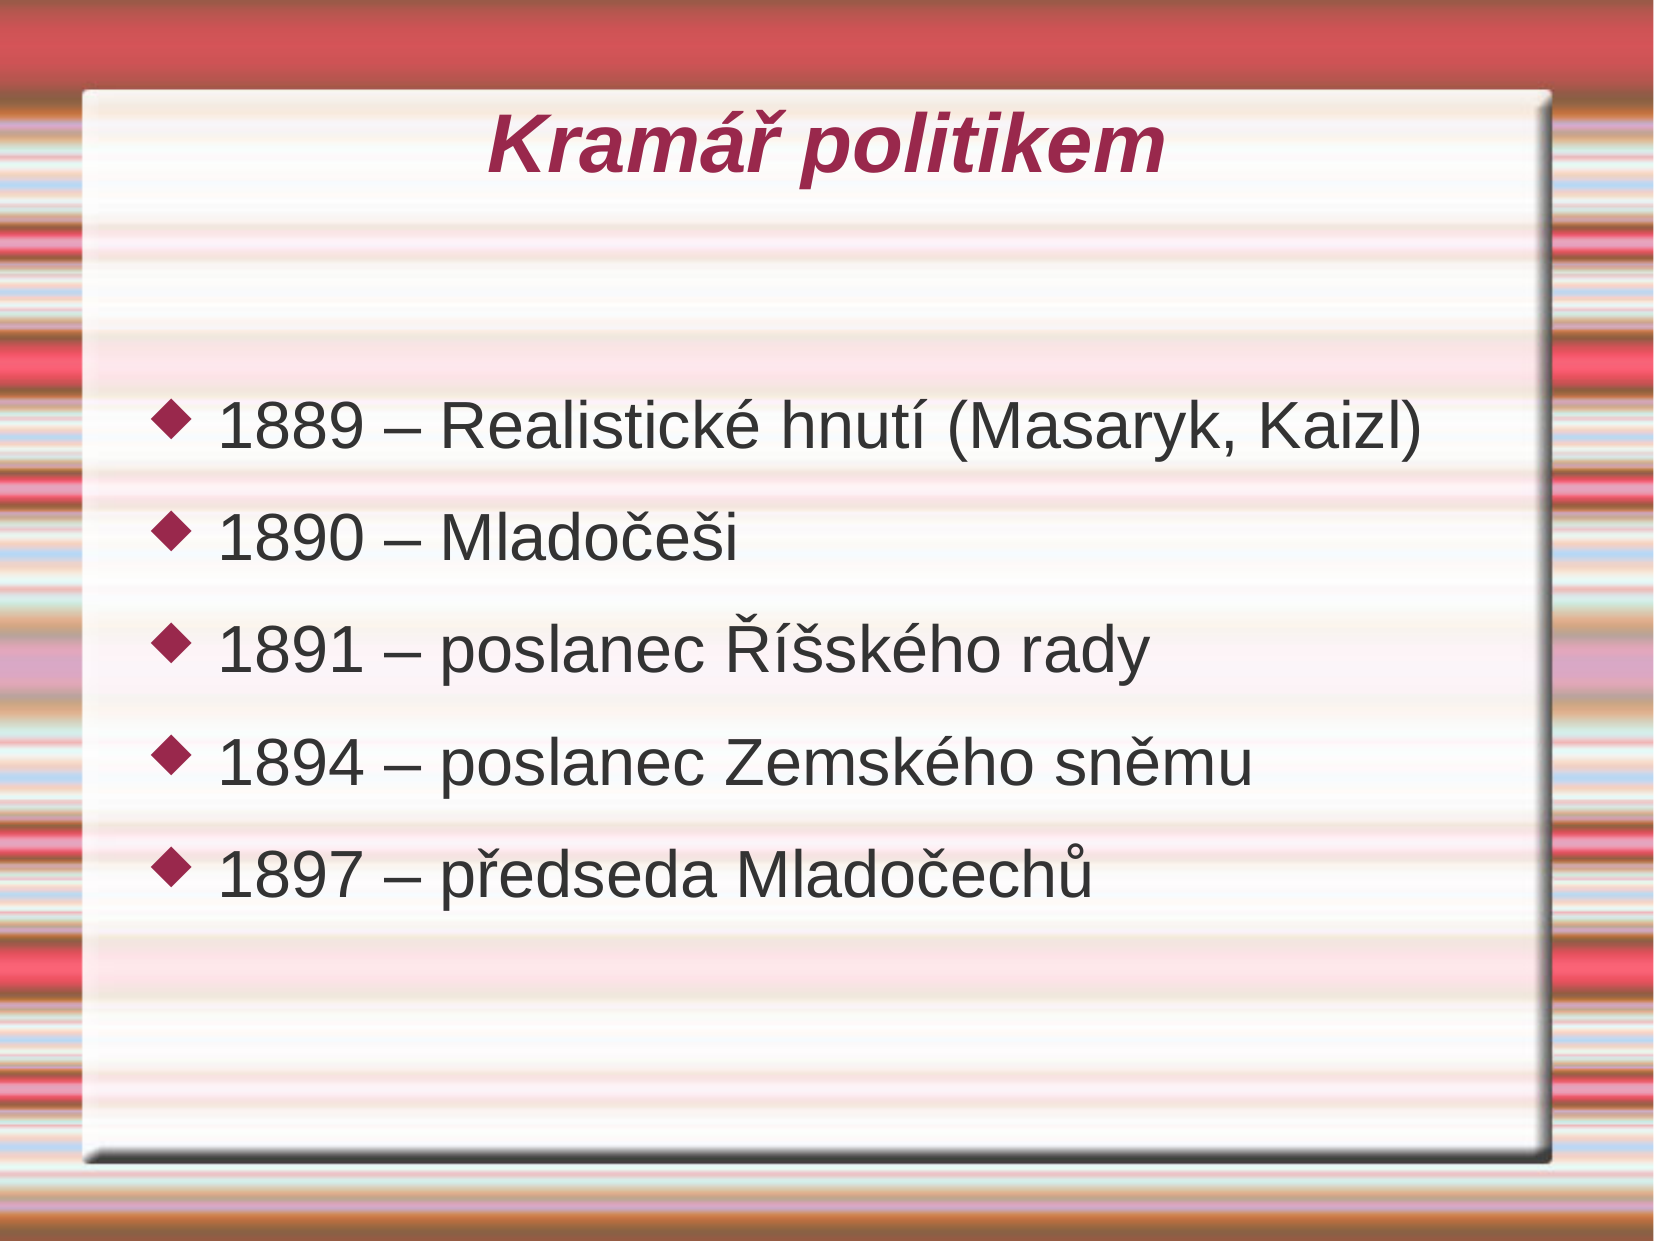

# Kramář politikem
1889 – Realistické hnutí (Masaryk, Kaizl)
1890 – Mladočeši
1891 – poslanec Říšského rady
1894 – poslanec Zemského sněmu
1897 – předseda Mladočechů